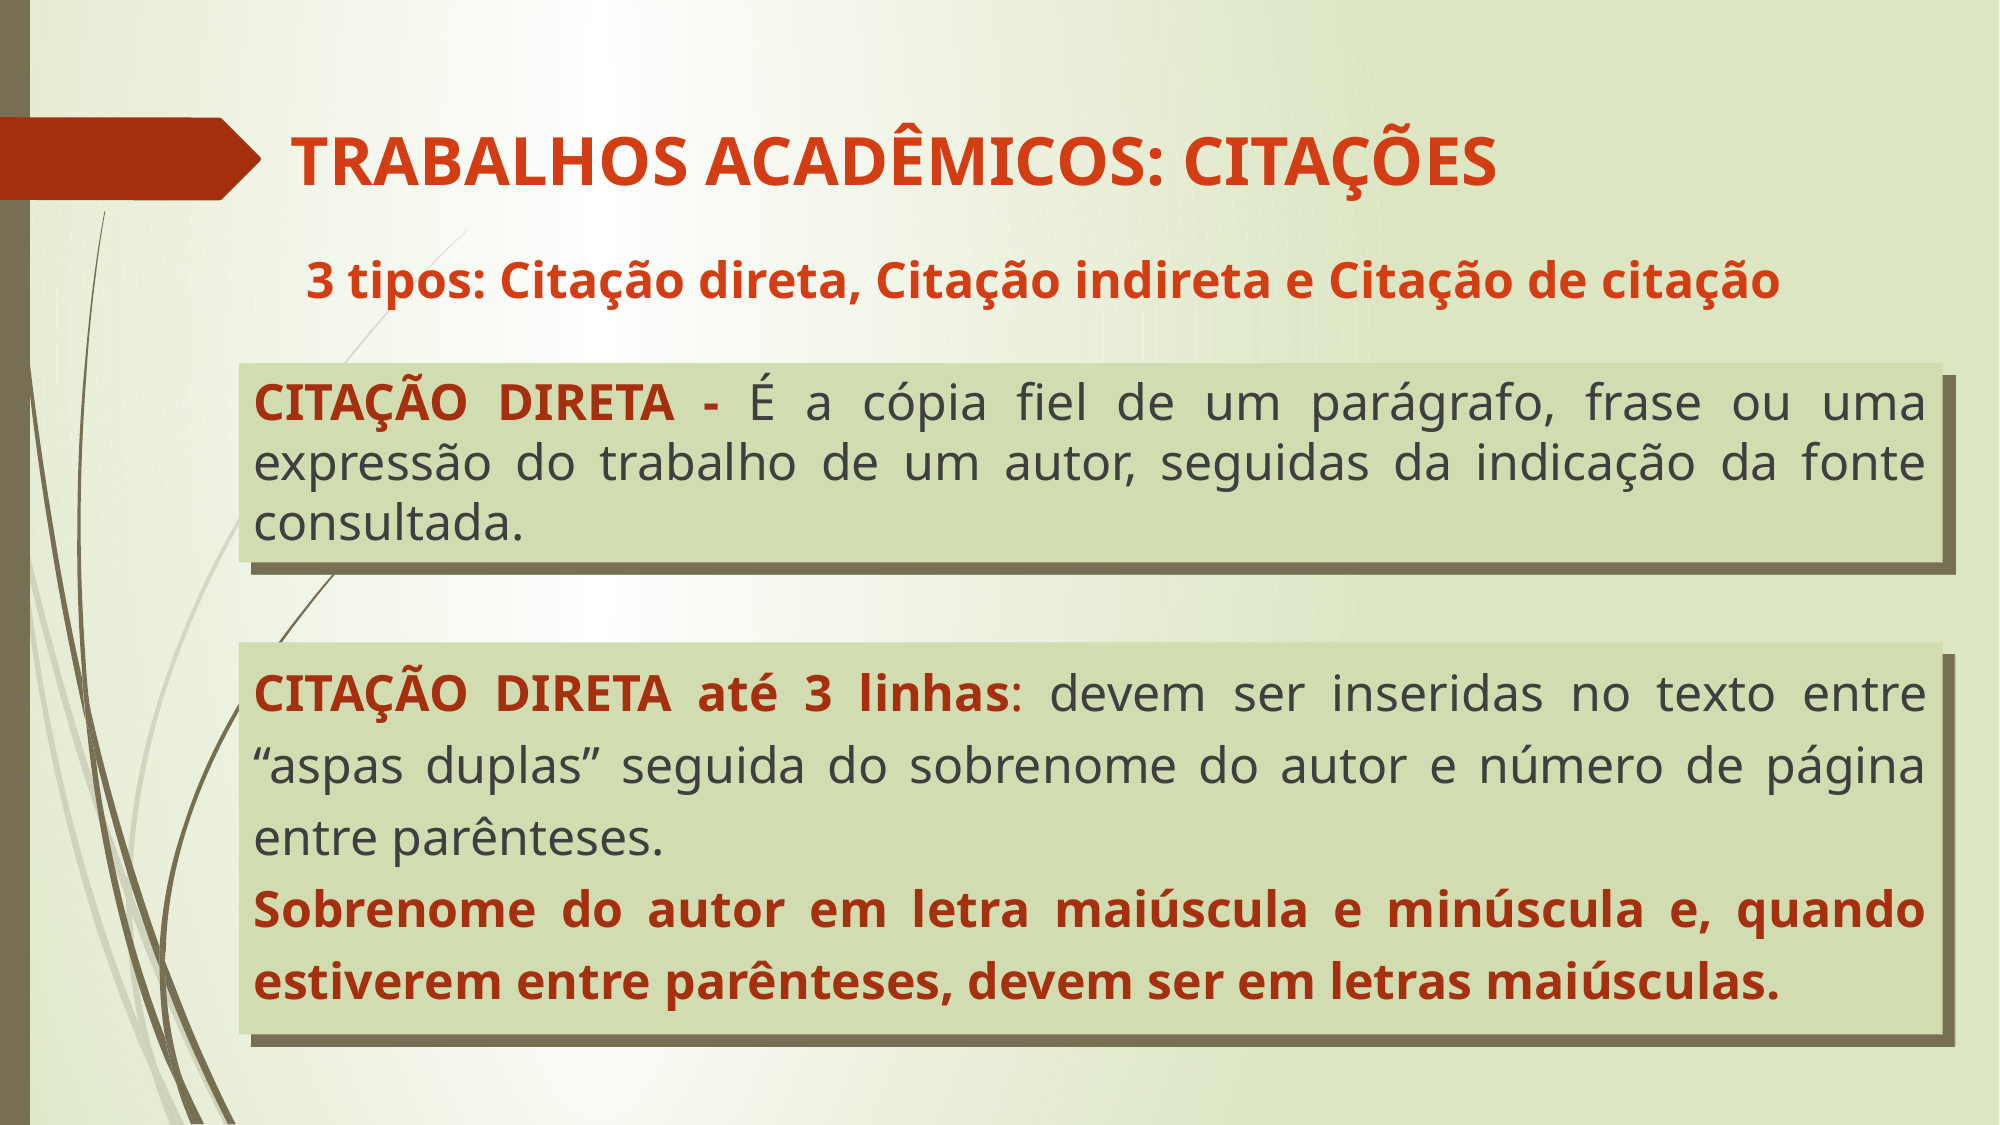

TRABALHOS ACADÊMICOS: CITAÇÕES
# 3 tipos: Citação direta, Citação indireta e Citação de citação
CITAÇÃO DIRETA - É a cópia fiel de um parágrafo, frase ou uma expressão do trabalho de um autor, seguidas da indicação da fonte consultada.
CITAÇÃO DIRETA até 3 linhas: devem ser inseridas no texto entre “aspas duplas” seguida do sobrenome do autor e número de página entre parênteses.
Sobrenome do autor em letra maiúscula e minúscula e, quando estiverem entre parênteses, devem ser em letras maiúsculas.